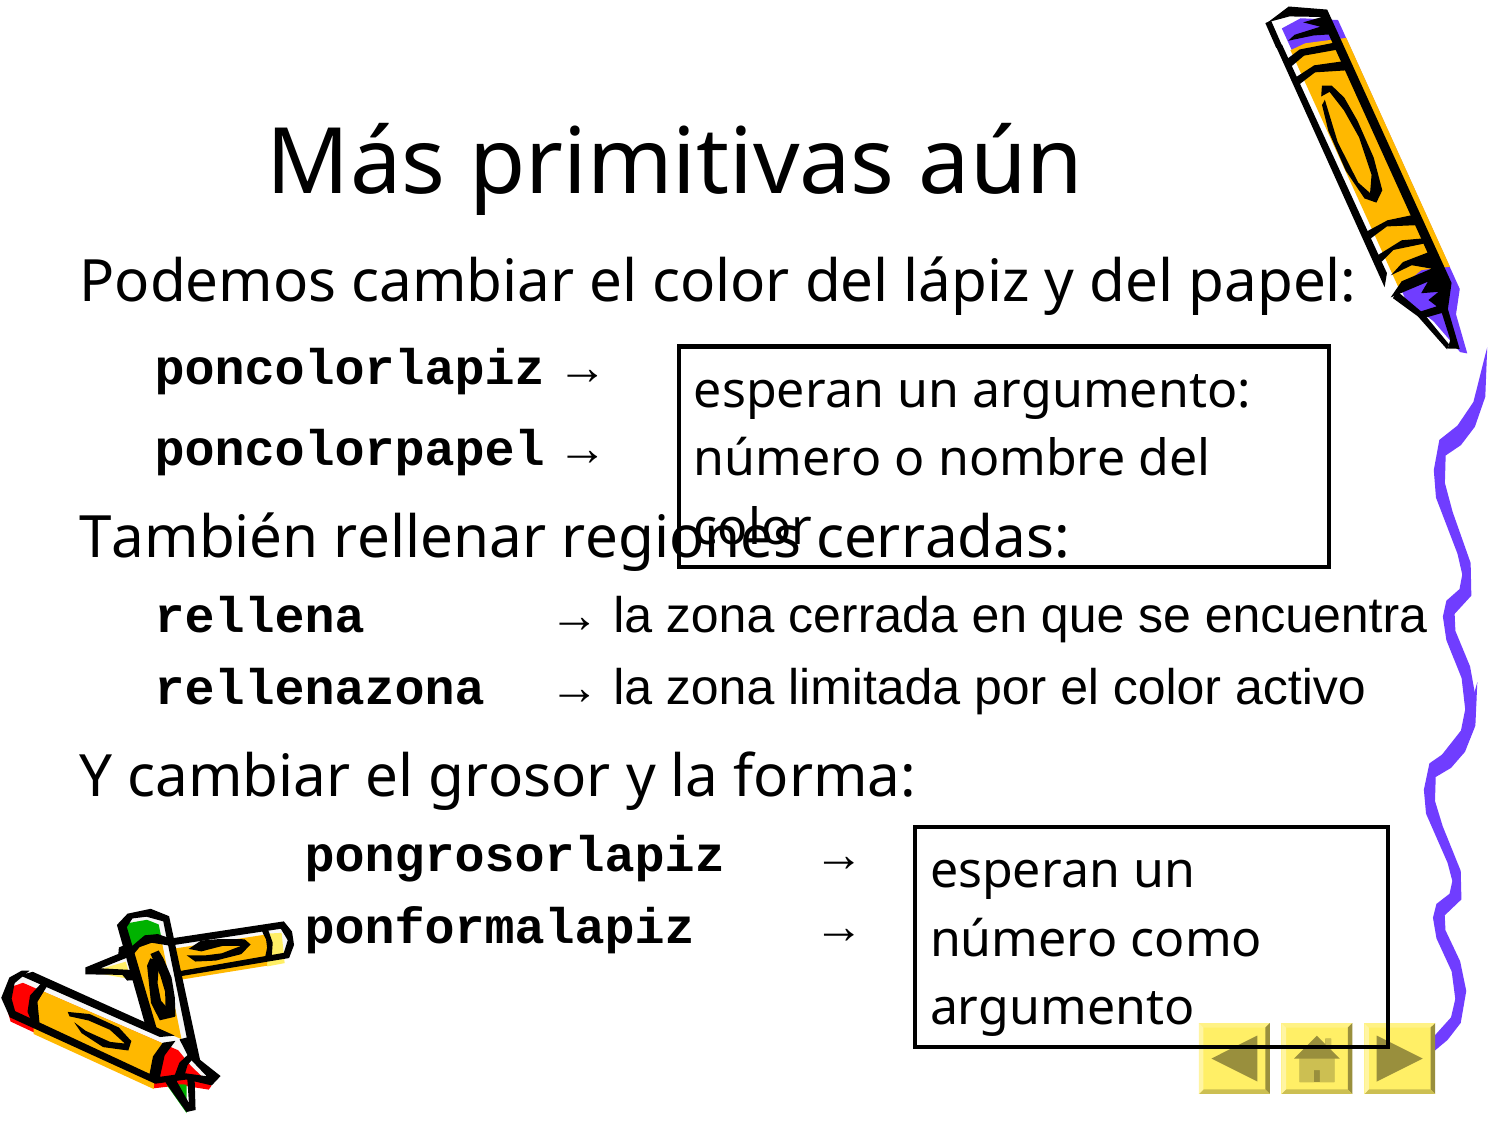

# Más primitivas aún
Podemos cambiar el color del lápiz y del papel:
poncolorlapiz →
poncolorpapel →
También rellenar regiones cerradas:
rellena	→ la zona cerrada en que se encuentra
rellenazona	→ la zona limitada por el color activo
Y cambiar el grosor y la forma:
pongrosorlapiz	→
ponformalapiz	→
esperan un argumento: número o nombre del color
esperan un número como argumento